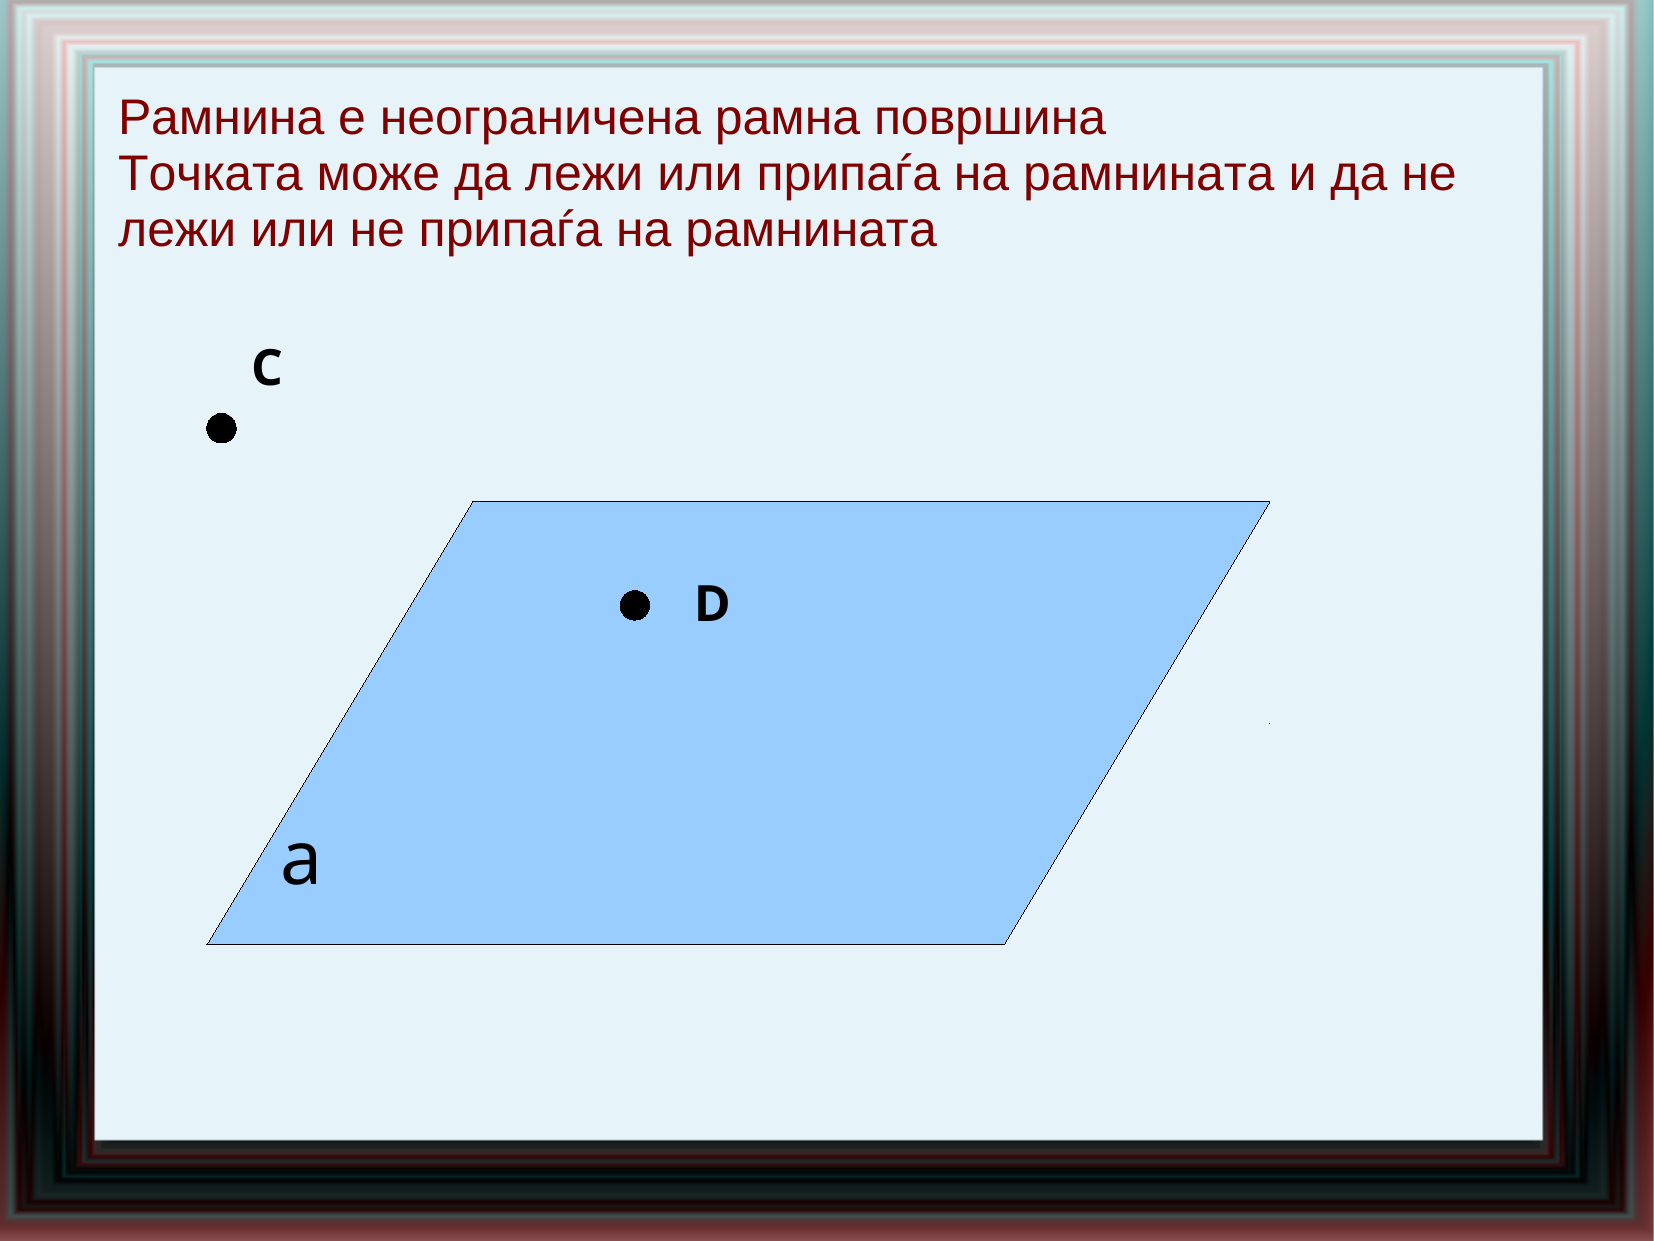

# Рамнина е неограничена рамна површина Точката може да лежи или припаѓа на рамнината и да не лежи или не припаѓа на рамнината
C
D
a